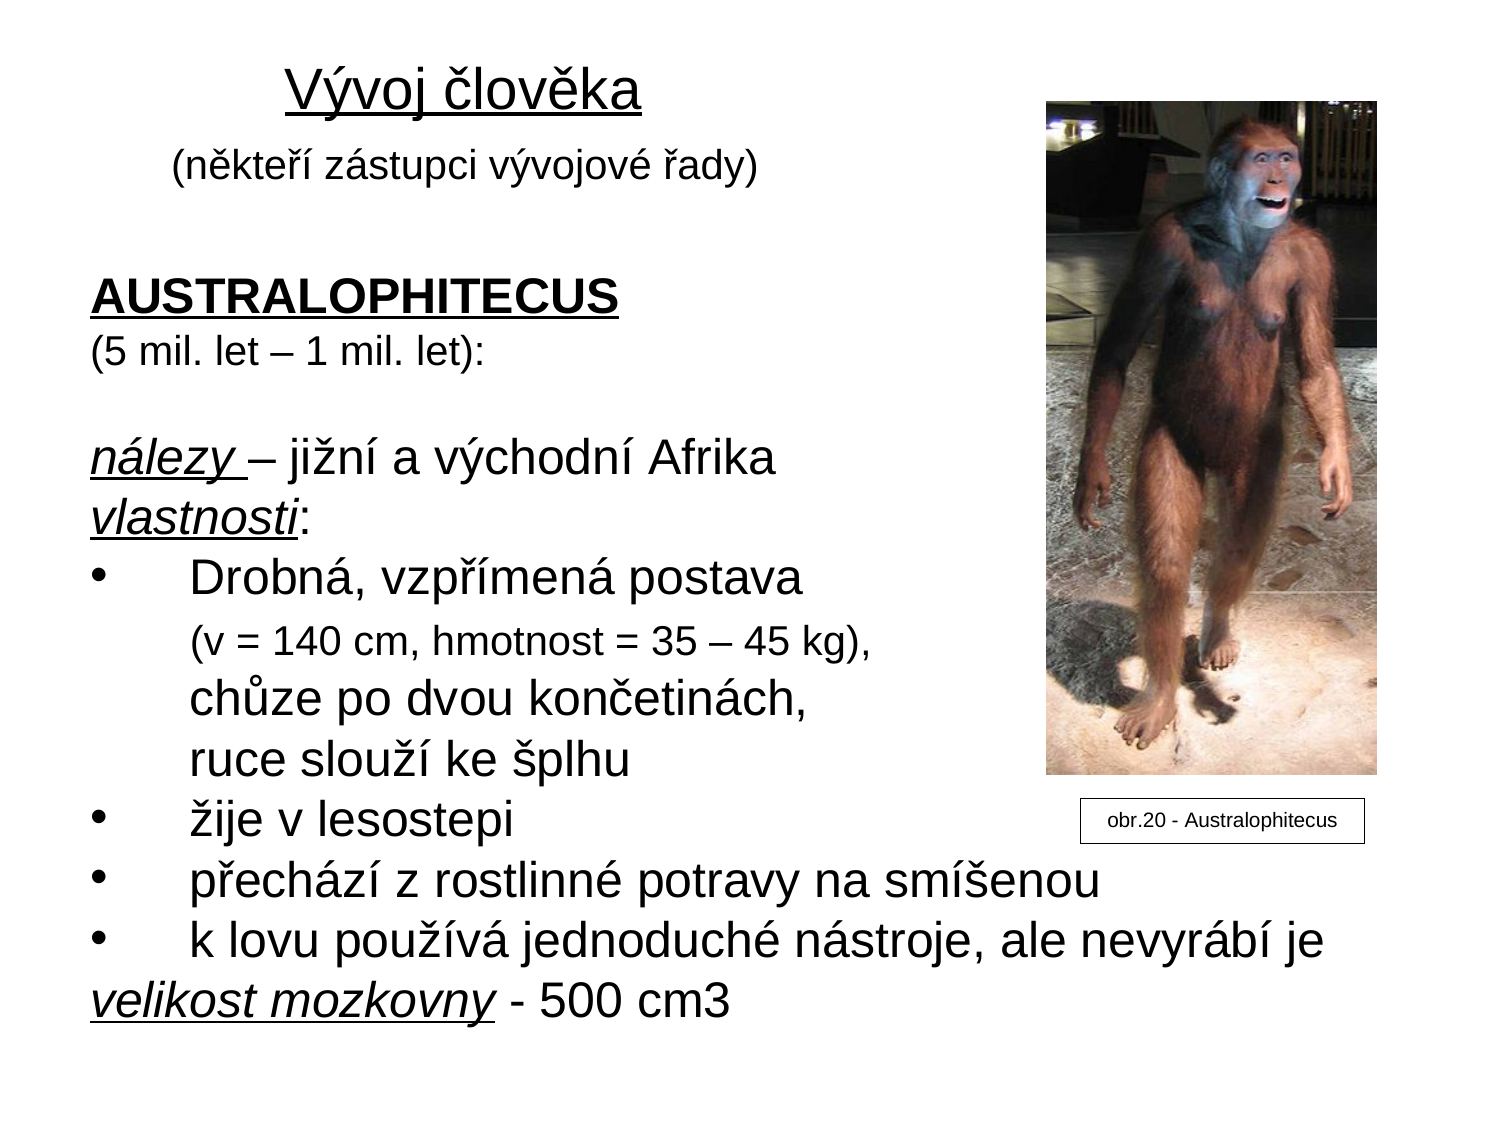

# Vývoj člověka (někteří zástupci vývojové řady)
AUSTRALOPHITECUS
(5 mil. let – 1 mil. let):
nálezy – jižní a východní Afrika
vlastnosti:
Drobná, vzpřímená postava
	(v = 140 cm, hmotnost = 35 – 45 kg),
	chůze po dvou končetinách,
	ruce slouží ke šplhu
žije v lesostepi
přechází z rostlinné potravy na smíšenou
k lovu používá jednoduché nástroje, ale nevyrábí je
velikost mozkovny - 500 cm3
obr.20 - Australophitecus